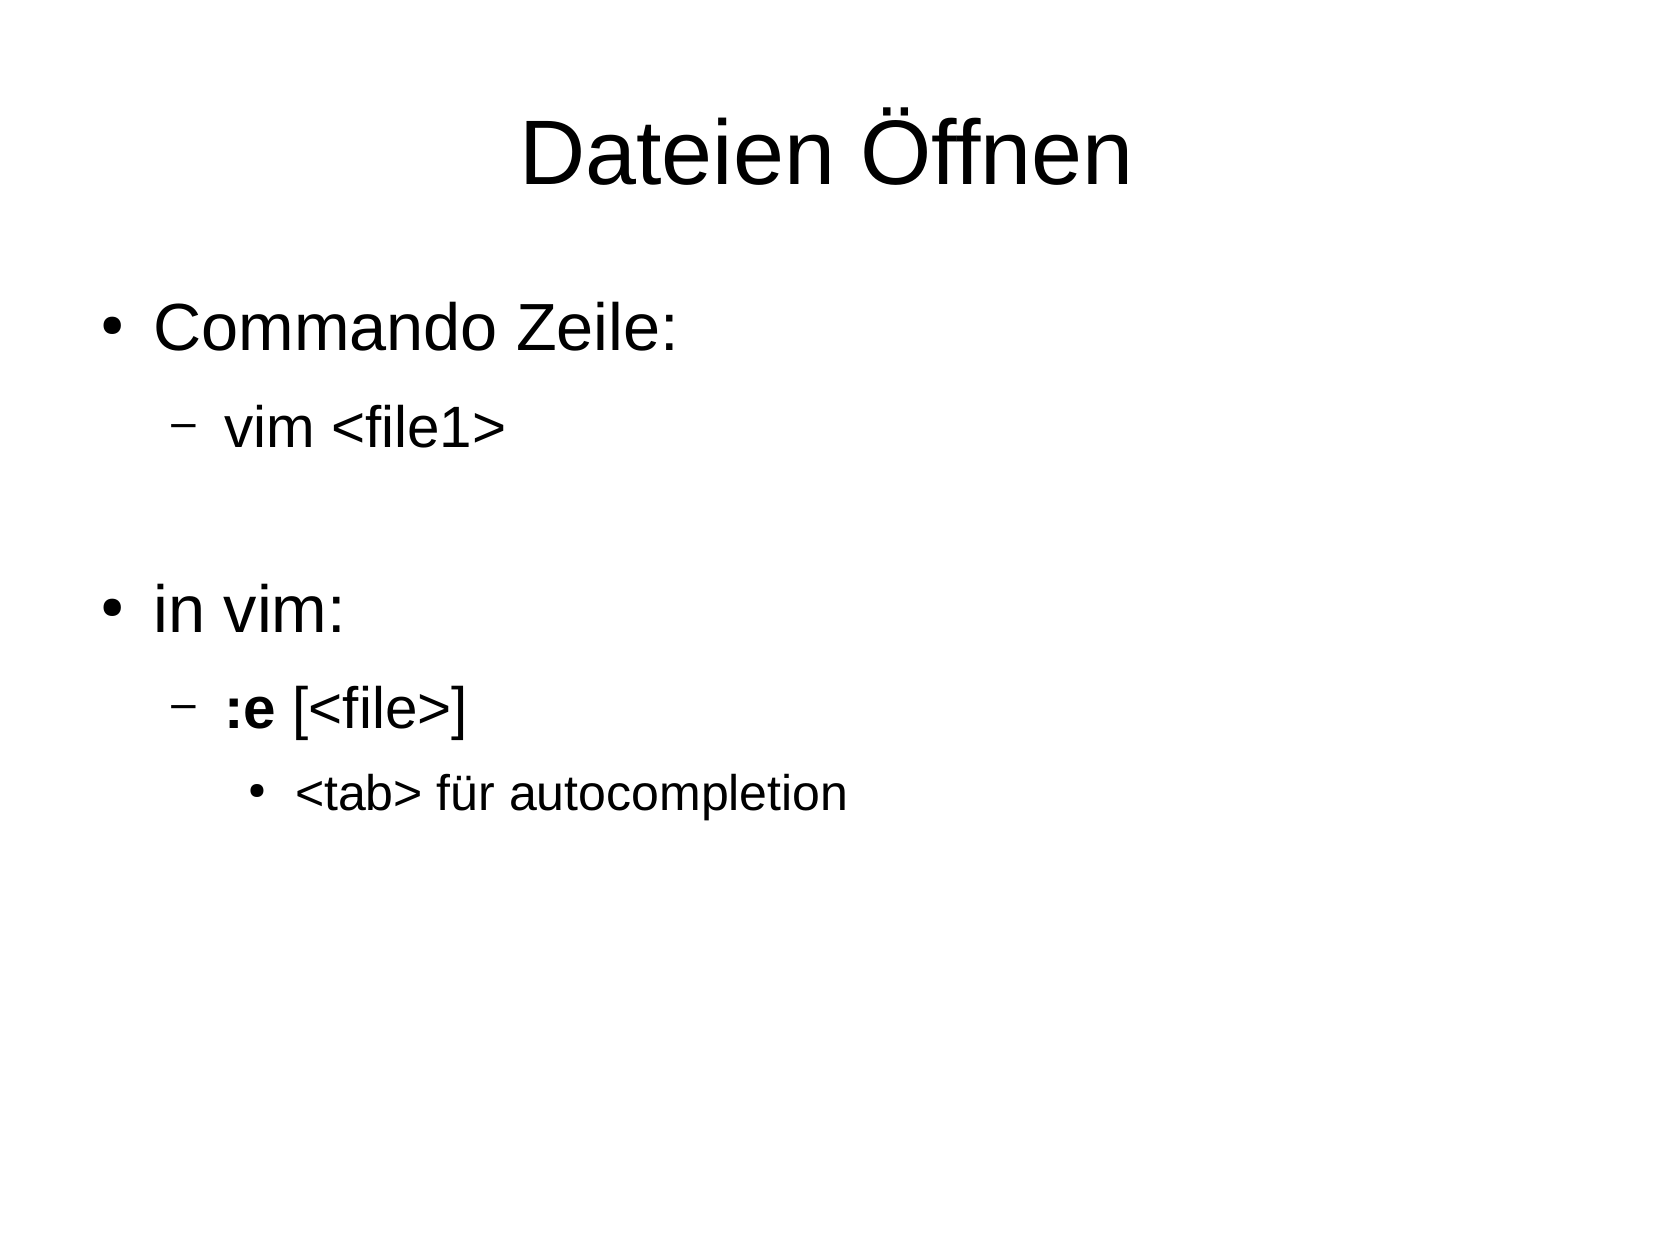

# Dateien Öffnen
Commando Zeile:
vim <file1>
in vim:
:e [<file>]
<tab> für autocompletion